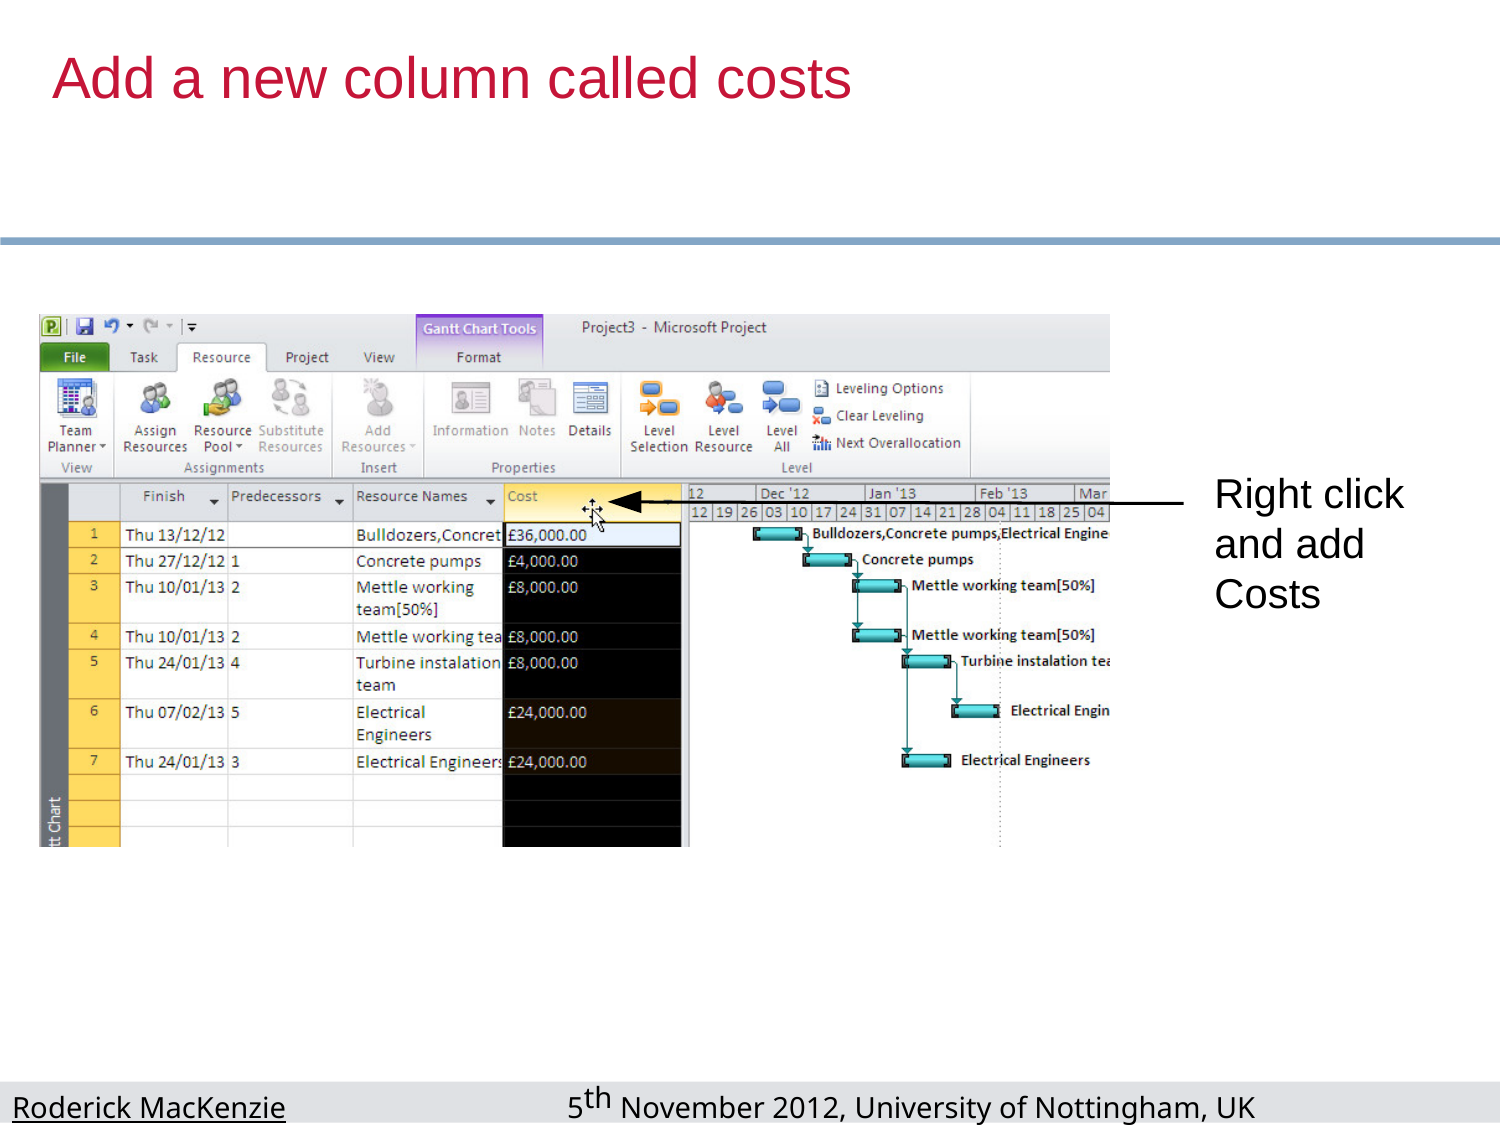

# Add a new column called costs
Right click and add Costs